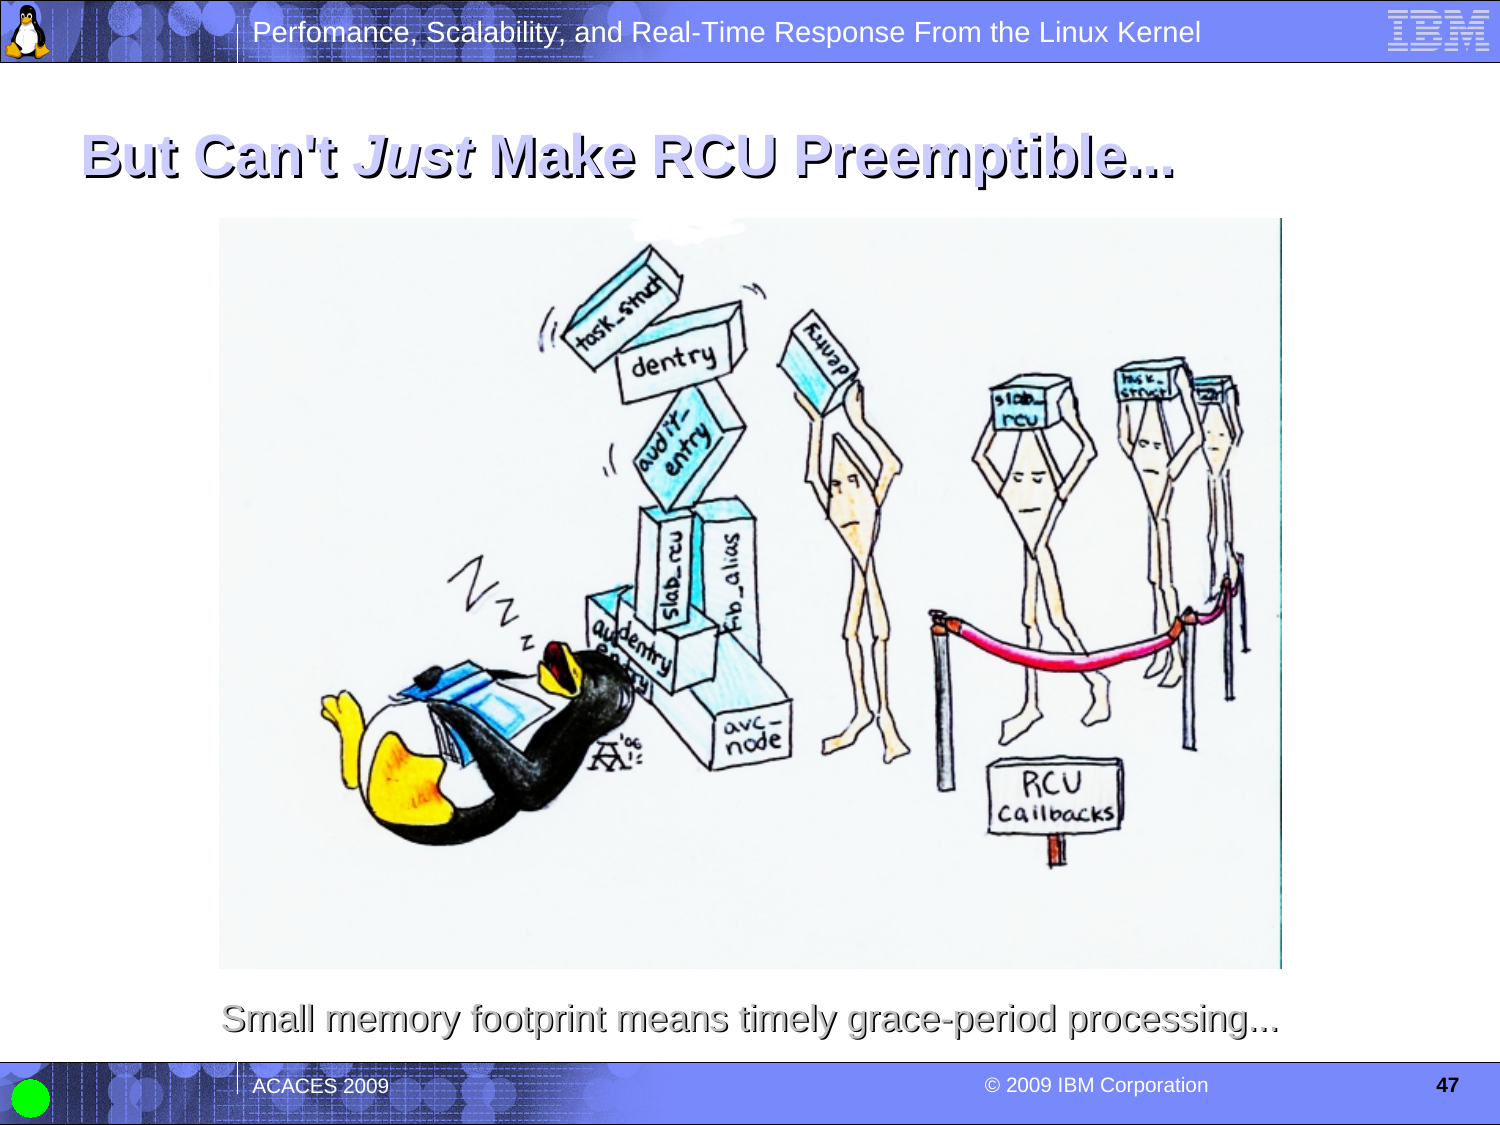

# But Can't Just Make RCU Preemptible...
Small memory footprint means timely grace-period processing...
47